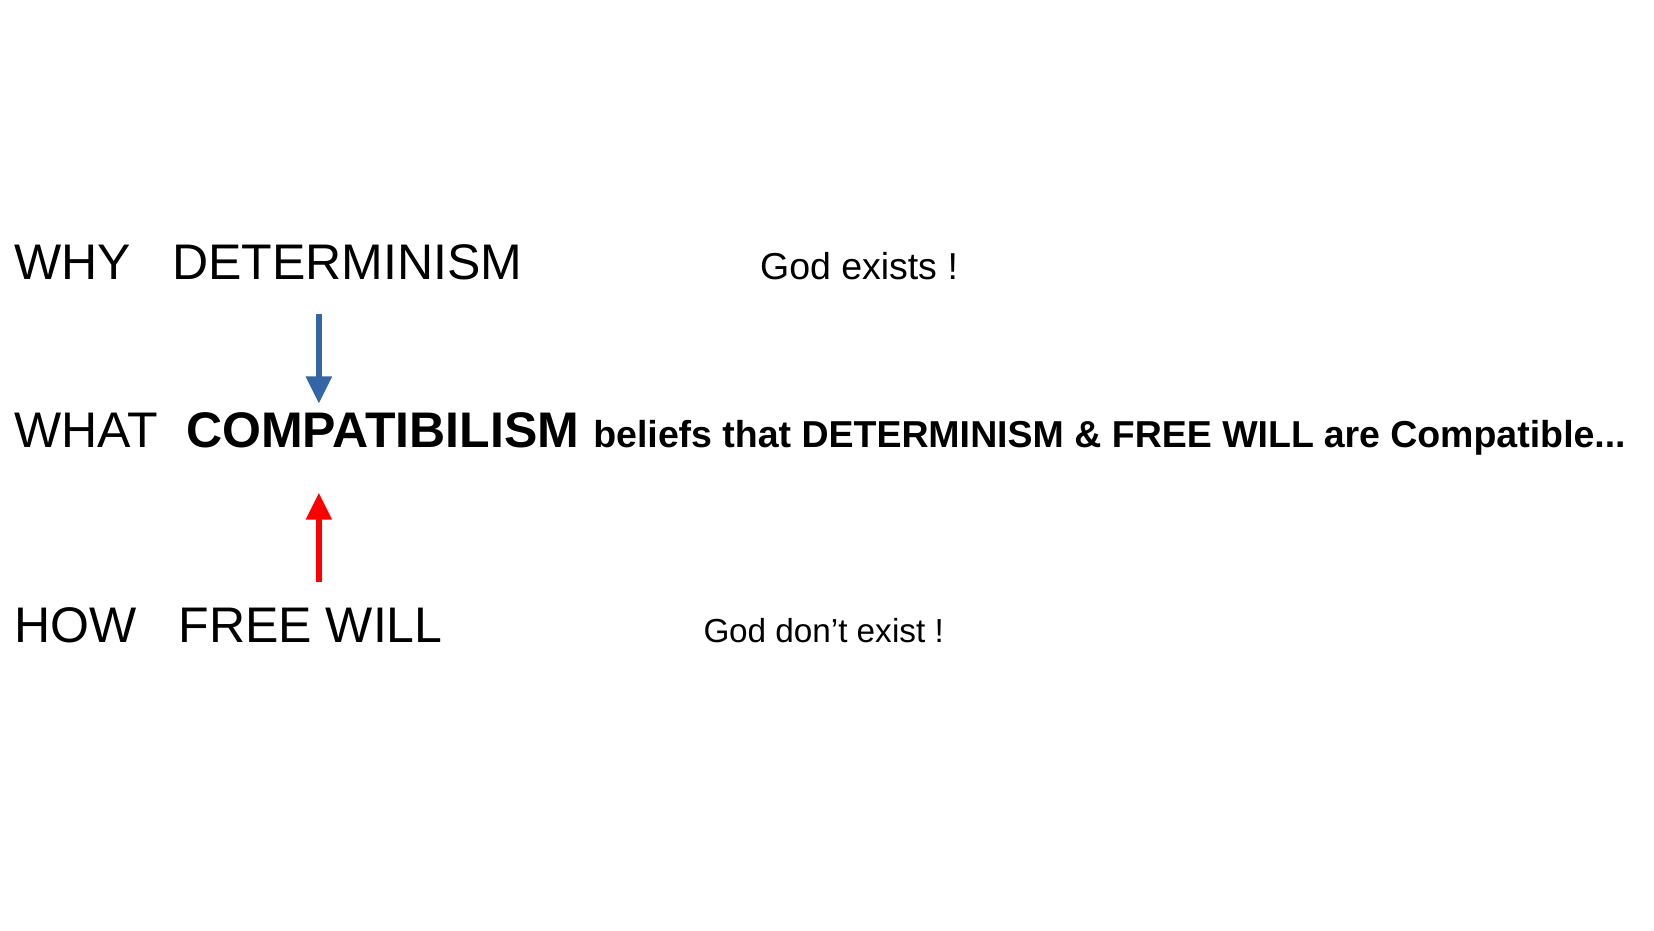

WHY DETERMINISM God exists !
WHAT COMPATIBILISM beliefs that DETERMINISM & FREE WILL are Compatible...
HOW FREE WILL God don’t exist !